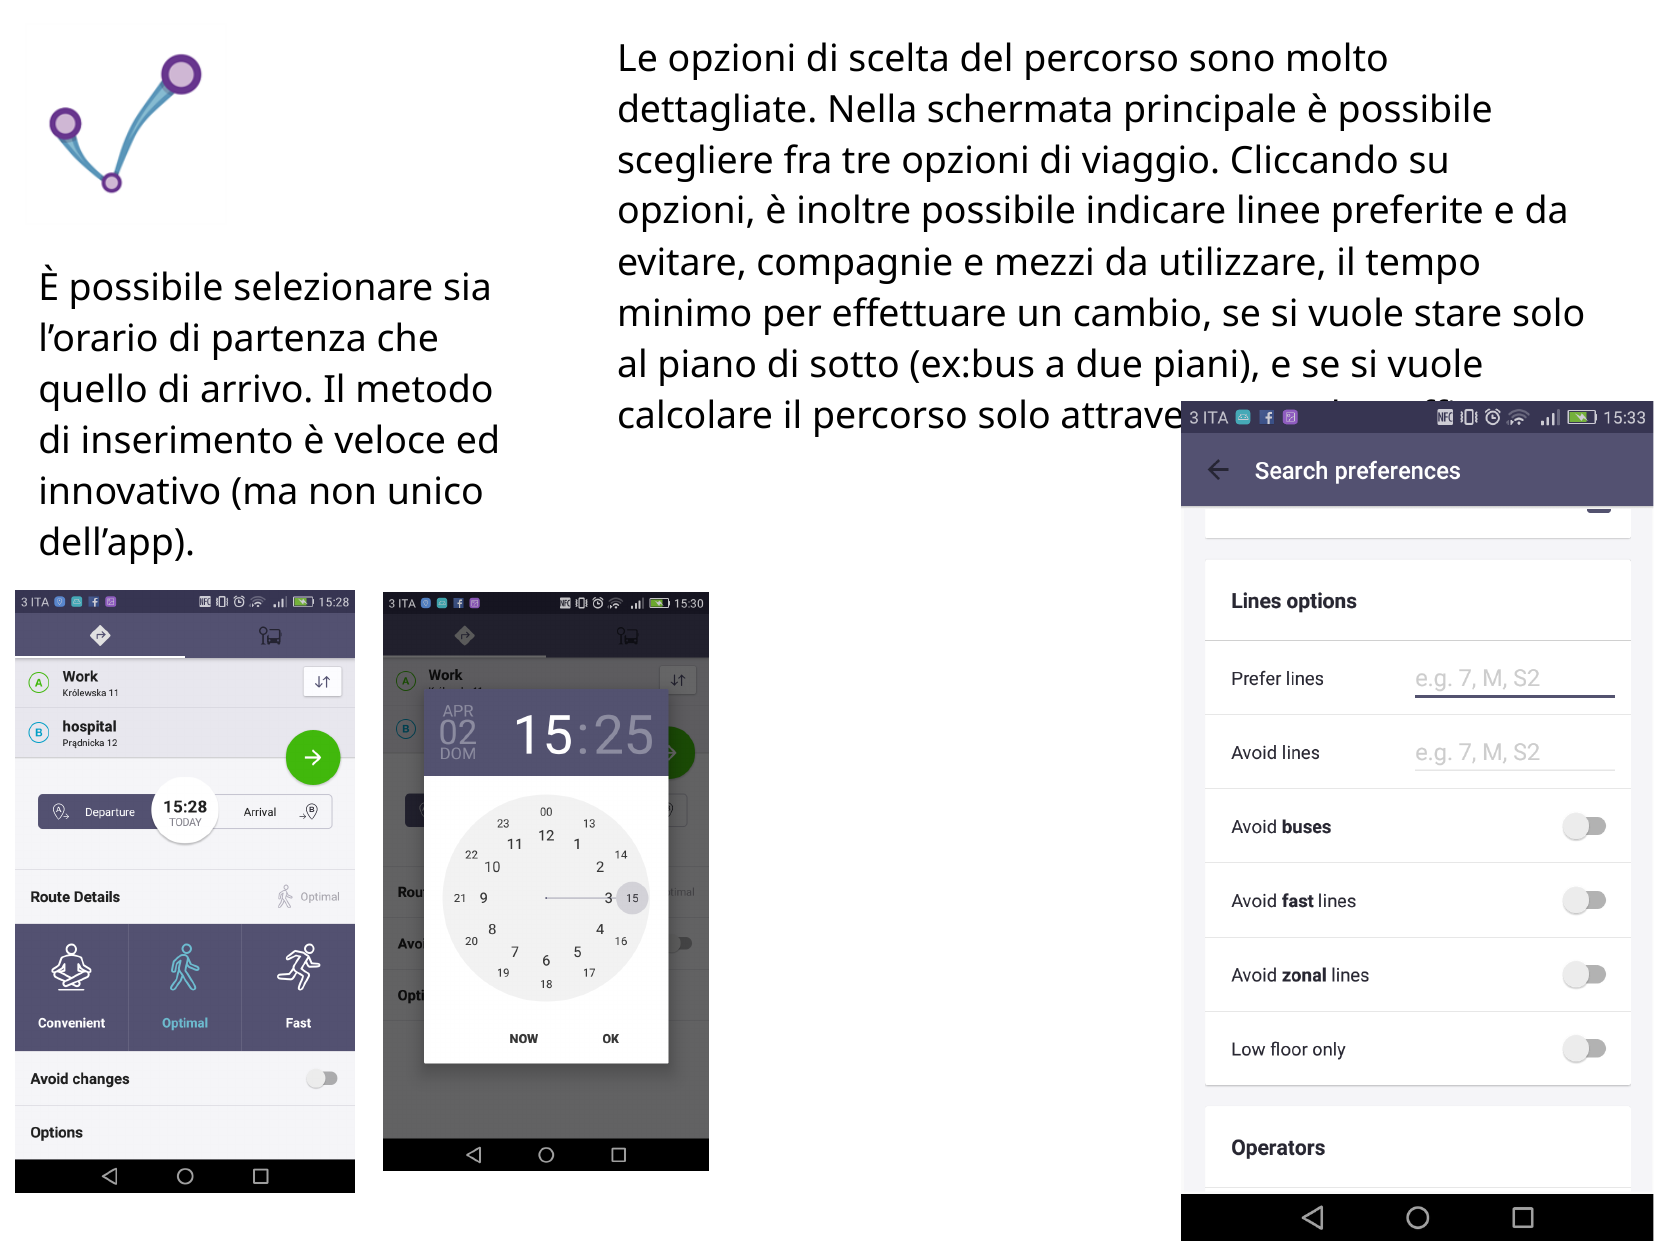

Le opzioni di scelta del percorso sono molto dettagliate. Nella schermata principale è possibile scegliere fra tre opzioni di viaggio. Cliccando su opzioni, è inoltre possibile indicare linee preferite e da evitare, compagnie e mezzi da utilizzare, il tempo minimo per effettuare un cambio, se si vuole stare solo al piano di sotto (ex:bus a due piani), e se si vuole calcolare il percorso solo attraverso strade trafficate.
È possibile selezionare sia l’orario di partenza che quello di arrivo. Il metodo di inserimento è veloce ed innovativo (ma non unico dell’app).